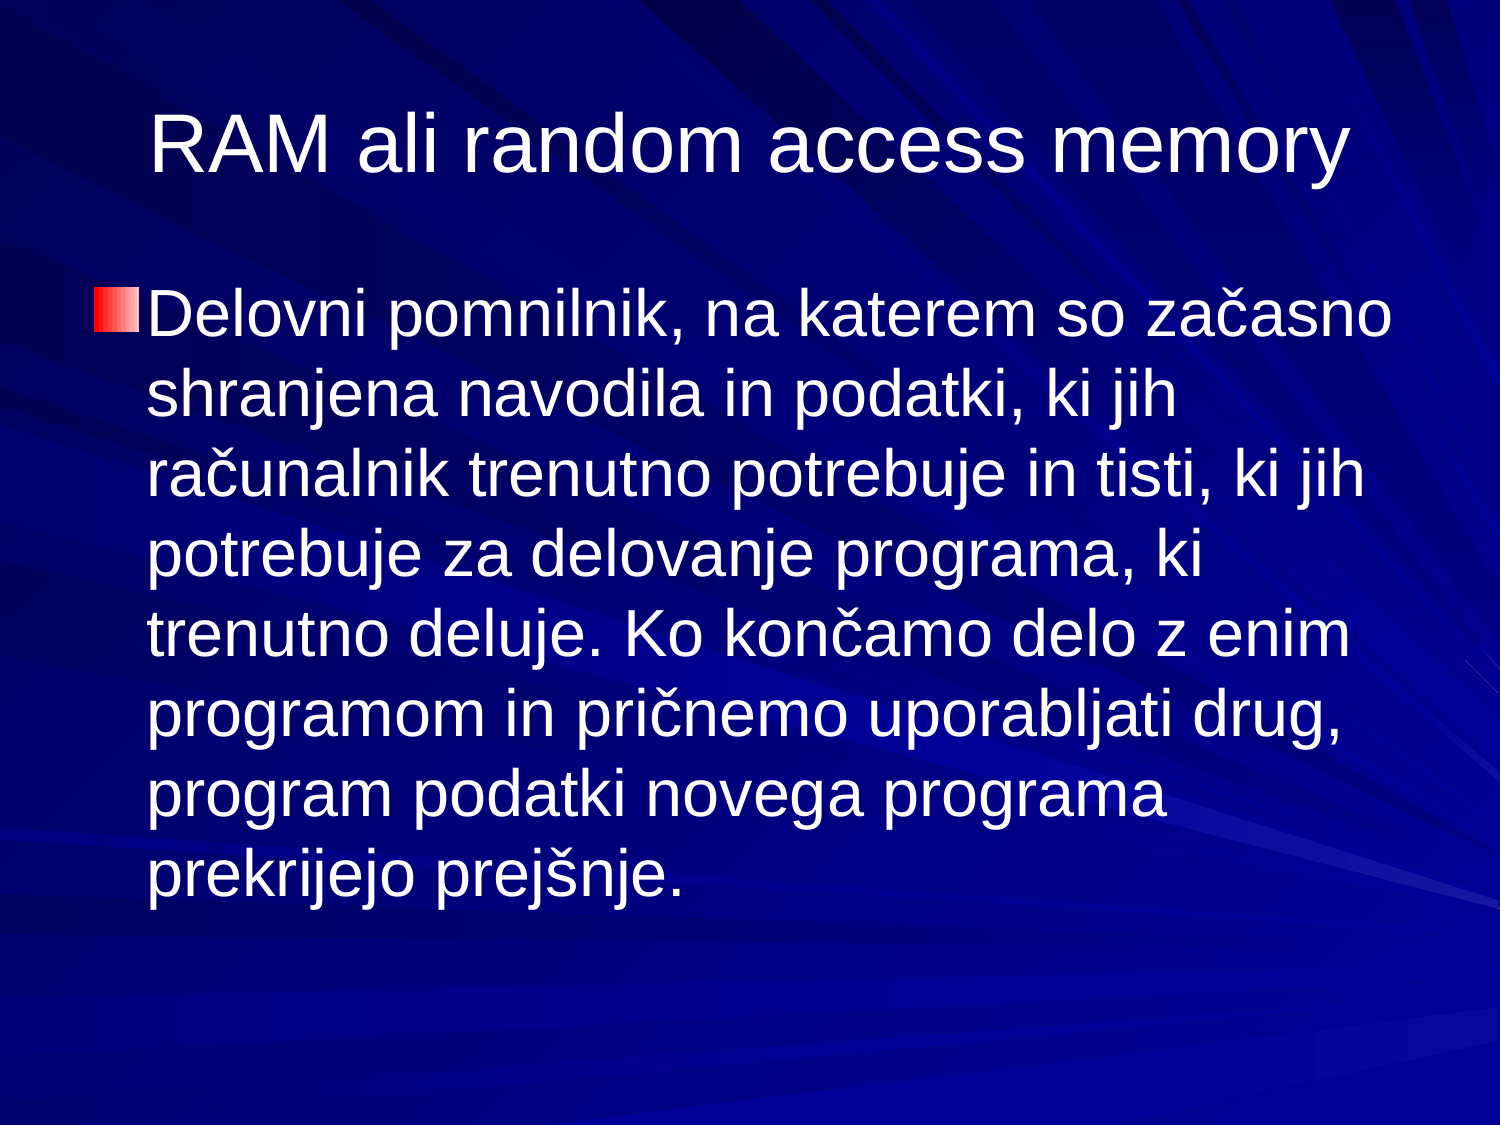

# RAM ali random access memory
Delovni pomnilnik, na katerem so začasno shranjena navodila in podatki, ki jih računalnik trenutno potrebuje in tisti, ki jih potrebuje za delovanje programa, ki trenutno deluje. Ko končamo delo z enim programom in pričnemo uporabljati drug, program podatki novega programa prekrijejo prejšnje.